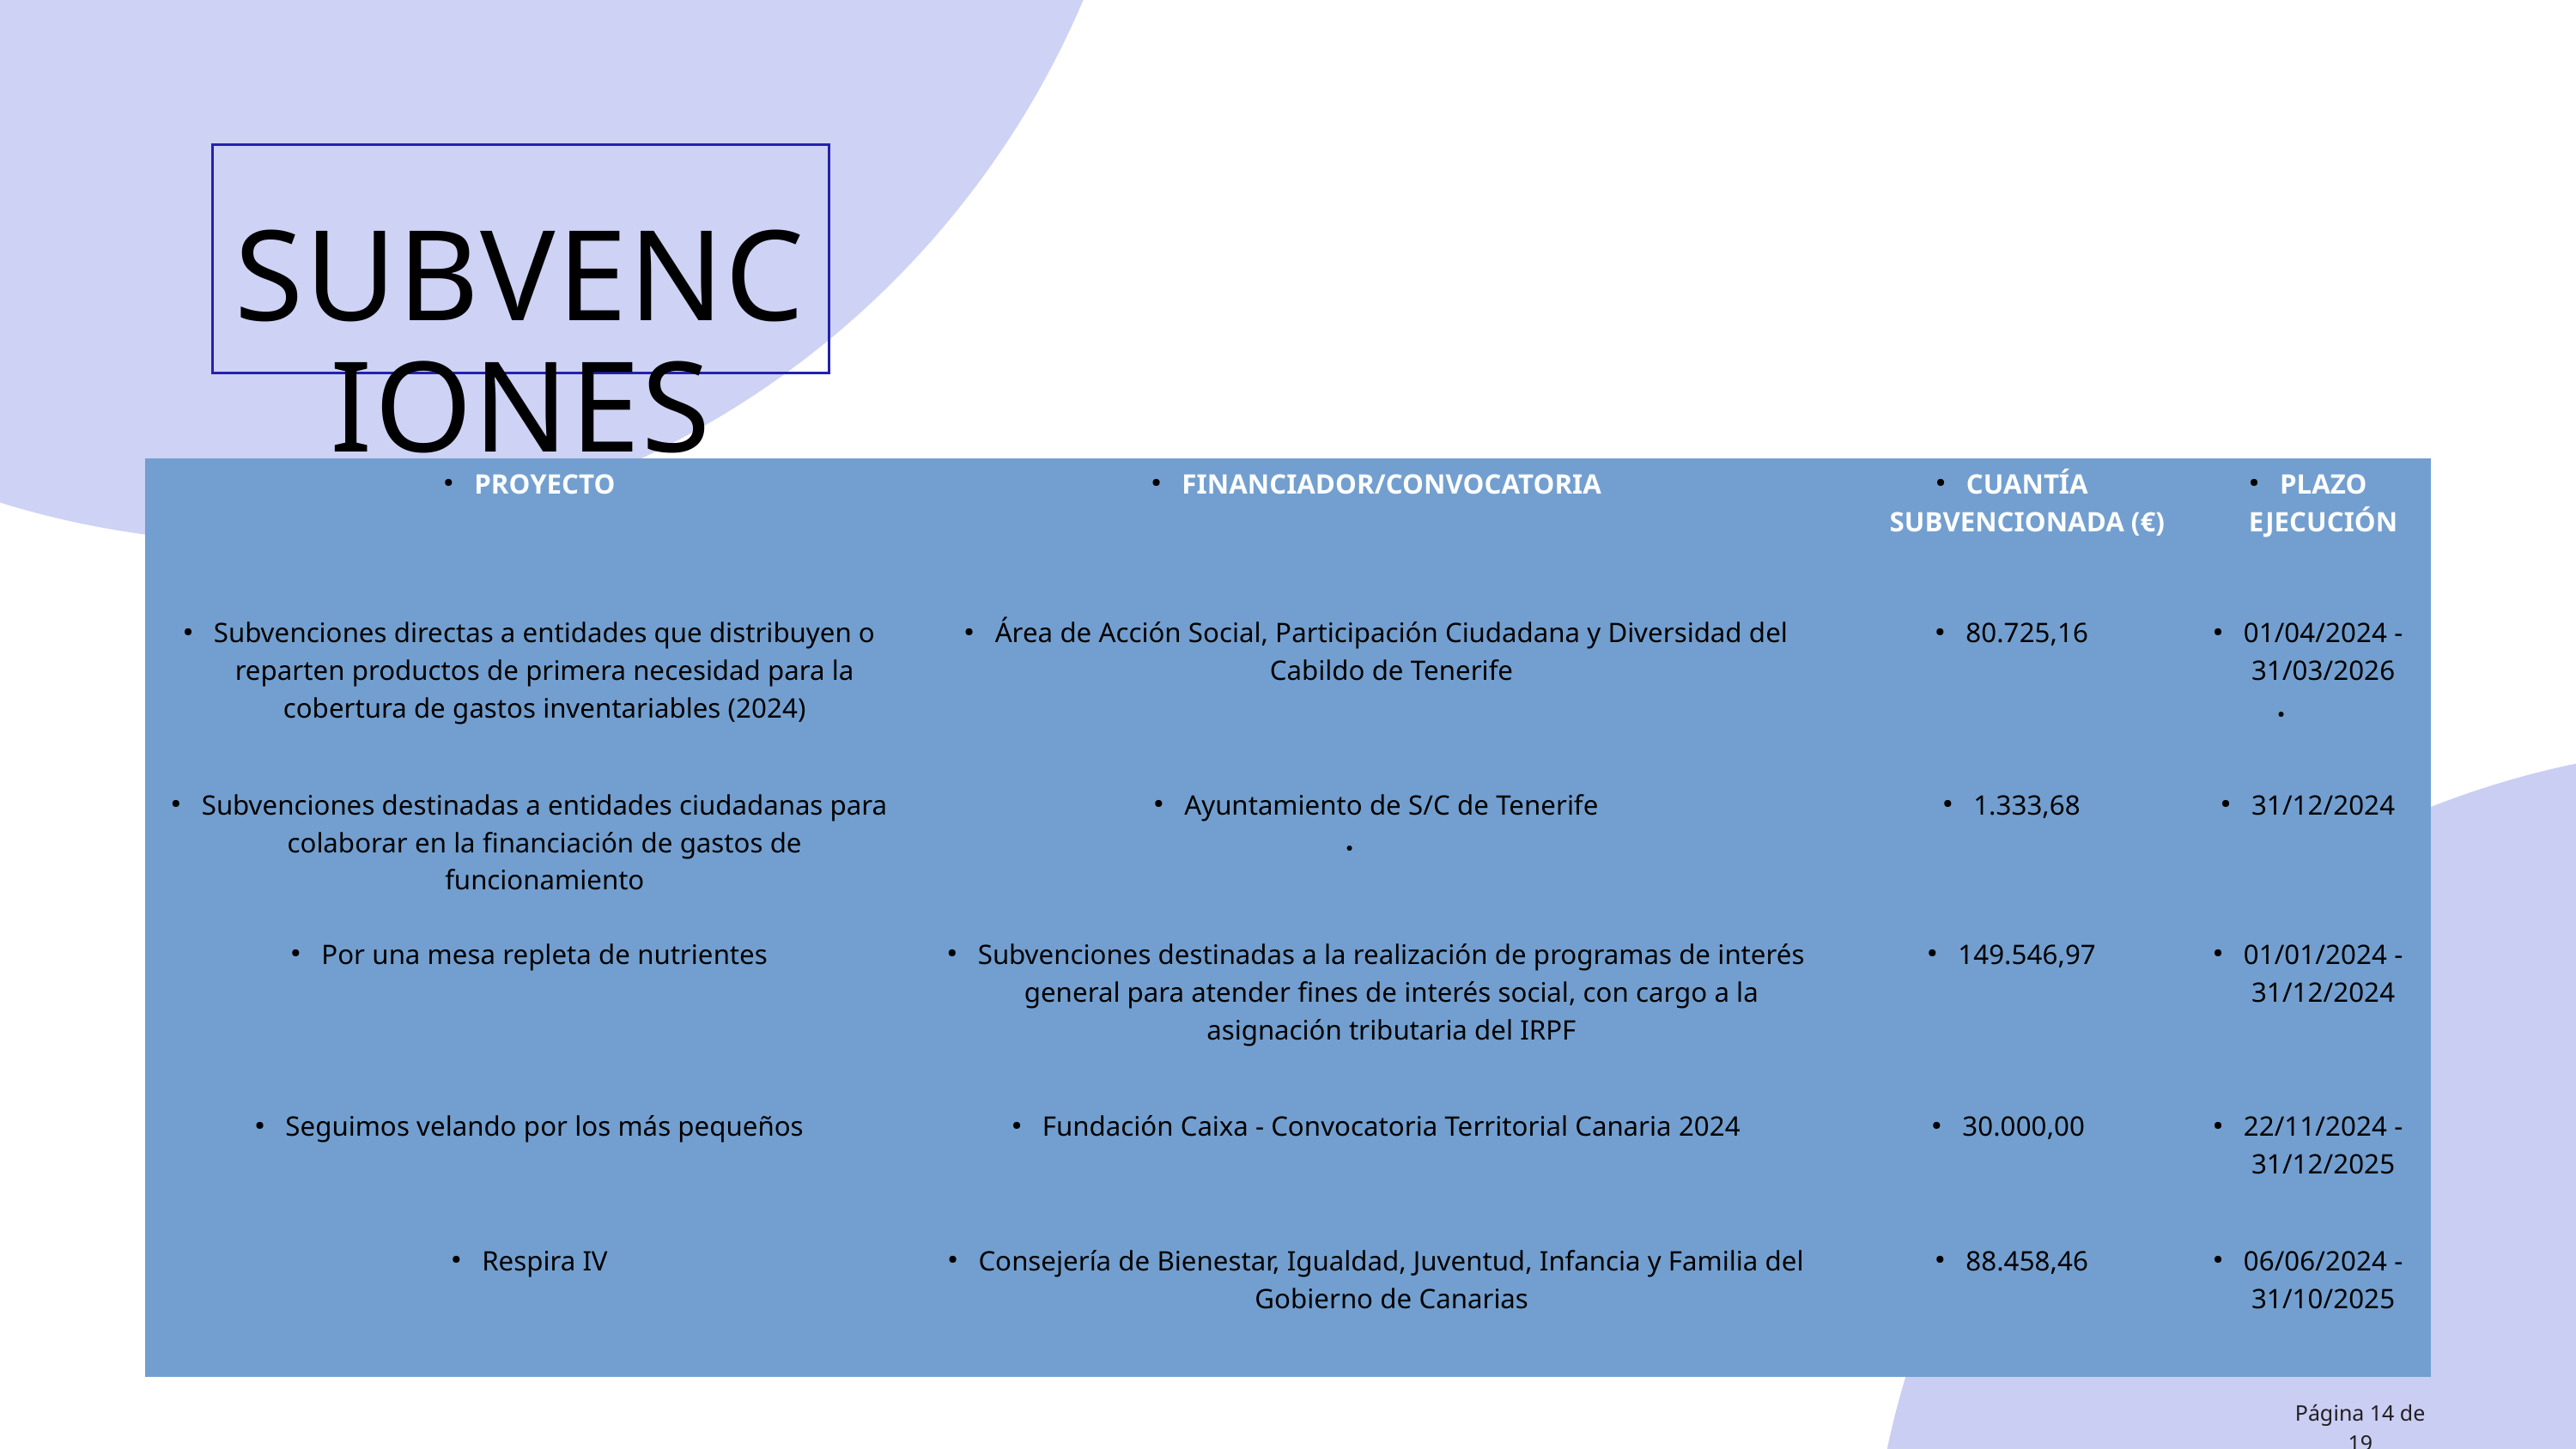

SUBVENCIONES
| PROYECTO | FINANCIADOR/CONVOCATORIA | CUANTÍA SUBVENCIONADA (€) | PLAZO EJECUCIÓN |
| --- | --- | --- | --- |
| Subvenciones directas a entidades que distribuyen o reparten productos de primera necesidad para la cobertura de gastos inventariables (2024) | Área de Acción Social, Participación Ciudadana y Diversidad del Cabildo de Tenerife | 80.725,16 | 01/04/2024 - 31/03/2026 |
| Subvenciones destinadas a entidades ciudadanas para colaborar en la financiación de gastos de funcionamiento | Ayuntamiento de S/C de Tenerife | 1.333,68 | 31/12/2024 |
| Por una mesa repleta de nutrientes | Subvenciones destinadas a la realización de programas de interés general para atender fines de interés social, con cargo a la asignación tributaria del IRPF | 149.546,97 | 01/01/2024 - 31/12/2024 |
| Seguimos velando por los más pequeños | Fundación Caixa - Convocatoria Territorial Canaria 2024 | 30.000,00 | 22/11/2024 - 31/12/2025 |
| Respira IV | Consejería de Bienestar, Igualdad, Juventud, Infancia y Familia del Gobierno de Canarias | 88.458,46 | 06/06/2024 - 31/10/2025 |
Página 14 de 19